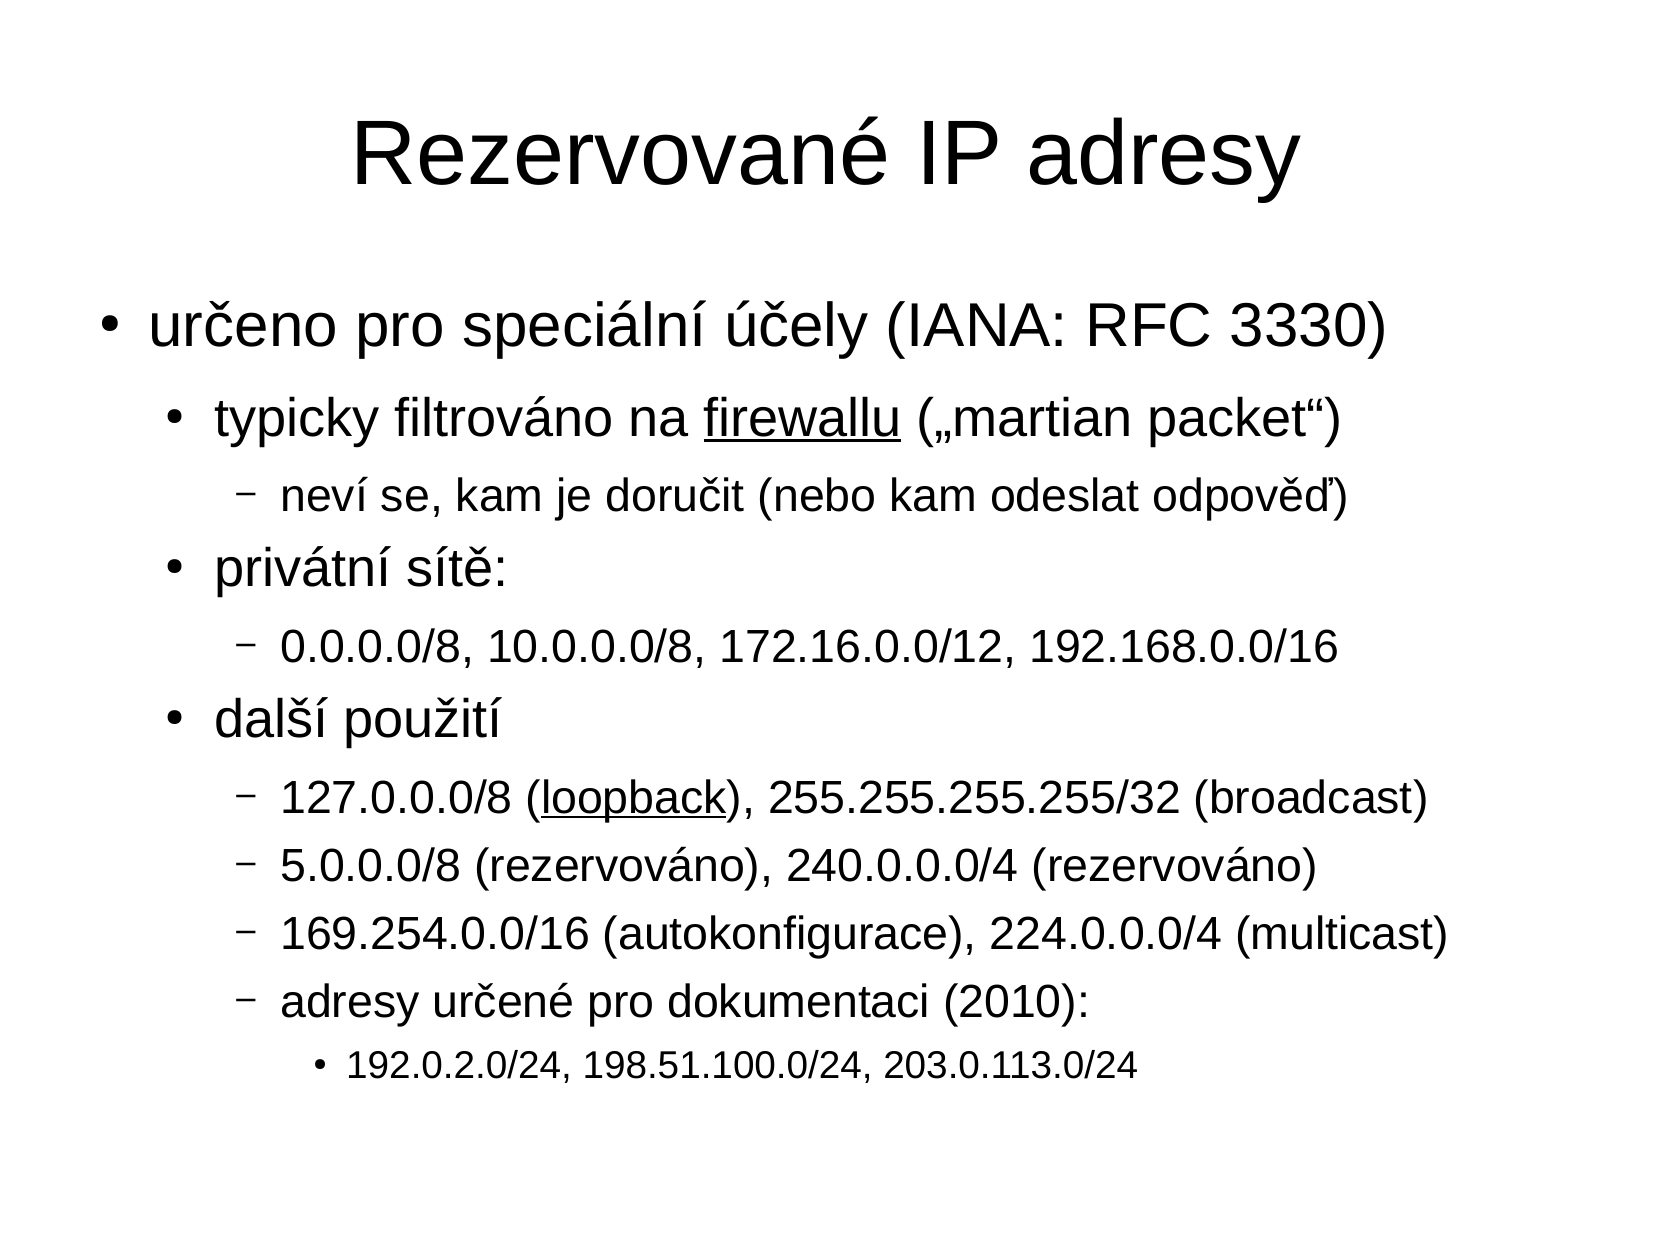

# Rezervované IP adresy
určeno pro speciální účely (IANA: RFC 3330)
typicky filtrováno na firewallu („martian packet“)
neví se, kam je doručit (nebo kam odeslat odpověď)
privátní sítě:
0.0.0.0/8, 10.0.0.0/8, 172.16.0.0/12, 192.168.0.0/16
další použití
127.0.0.0/8 (loopback), 255.255.255.255/32 (broadcast)
5.0.0.0/8 (rezervováno), 240.0.0.0/4 (rezervováno)
169.254.0.0/16 (autokonfigurace), 224.0.0.0/4 (multicast)
adresy určené pro dokumentaci (2010):
192.0.2.0/24, 198.51.100.0/24, 203.0.113.0/24